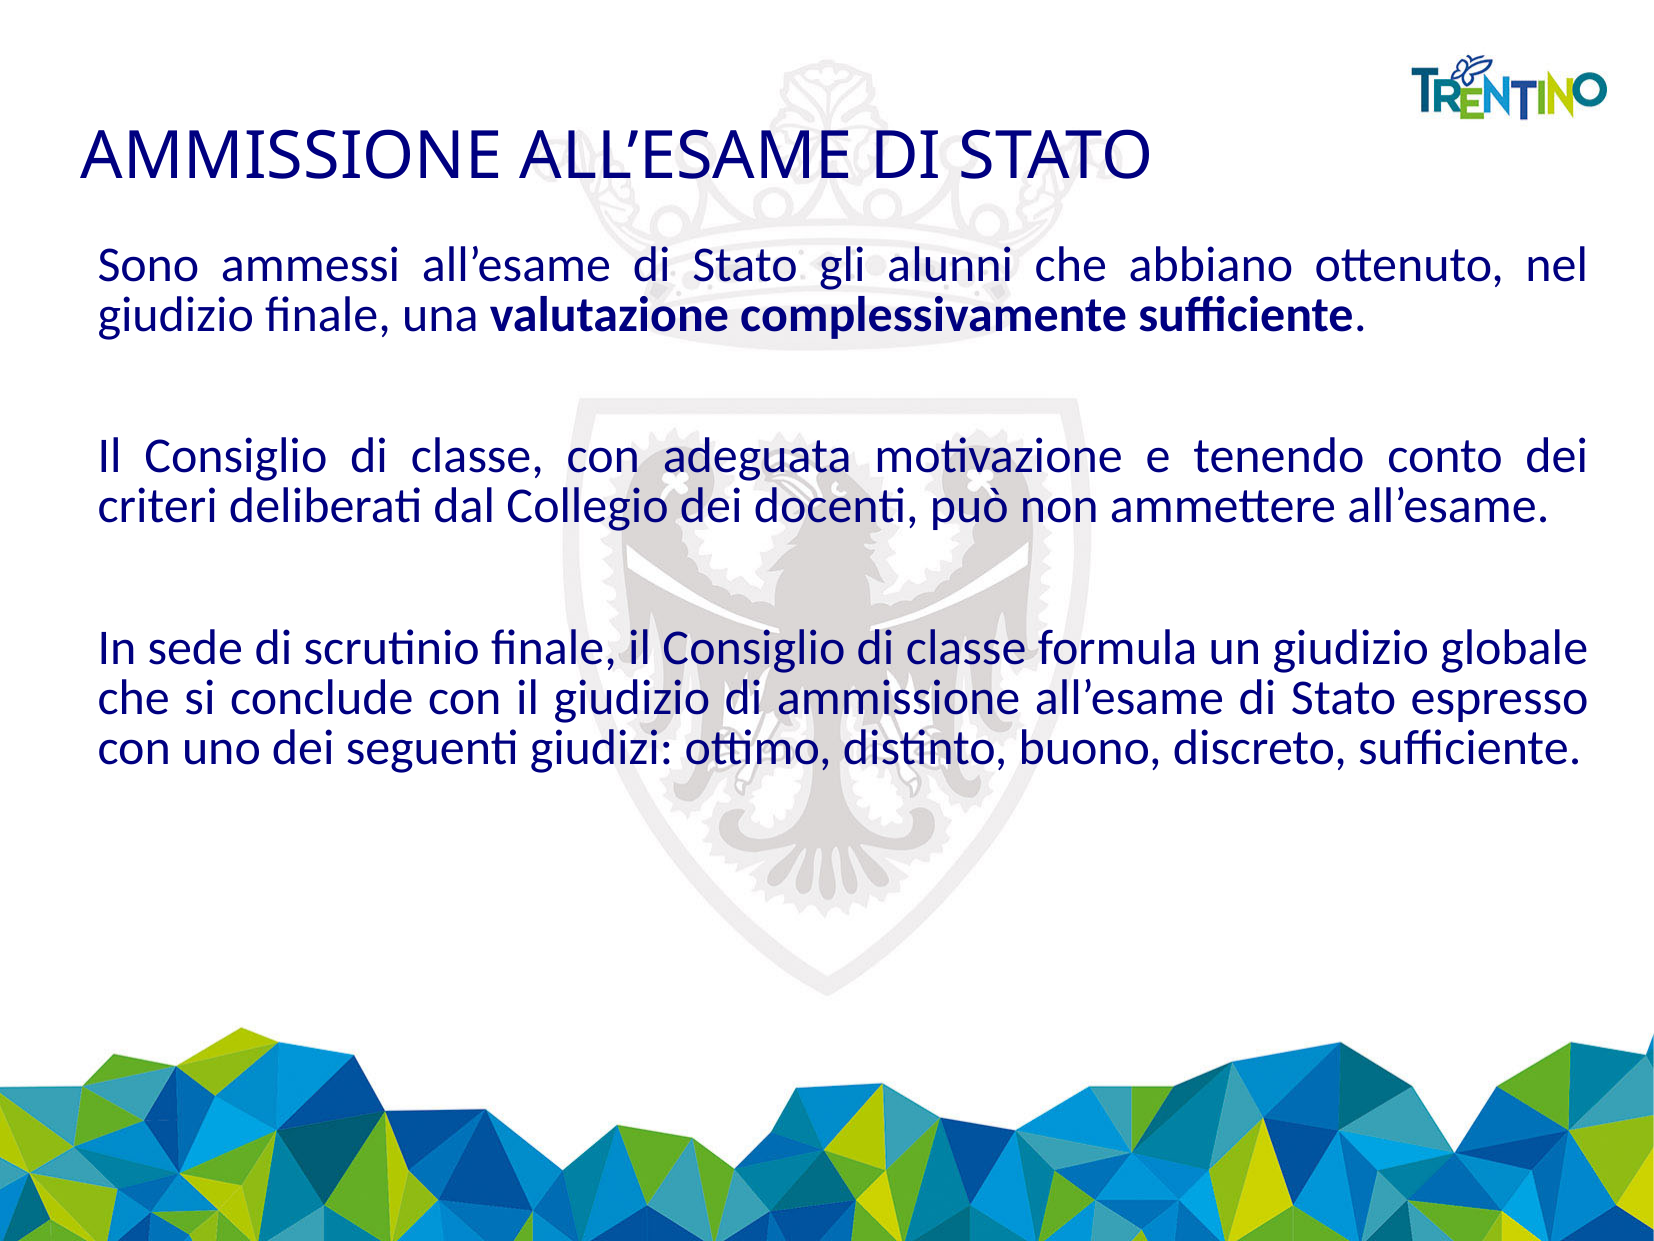

AMMISSIONE ALL’ESame DI STATO
Sono ammessi all’esame di Stato gli alunni che abbiano ottenuto, nel giudizio finale, una valutazione complessivamente sufficiente.
Il Consiglio di classe, con adeguata motivazione e tenendo conto dei criteri deliberati dal Collegio dei docenti, può non ammettere all’esame.
In sede di scrutinio finale, il Consiglio di classe formula un giudizio globale che si conclude con il giudizio di ammissione all’esame di Stato espresso con uno dei seguenti giudizi: ottimo, distinto, buono, discreto, sufficiente.